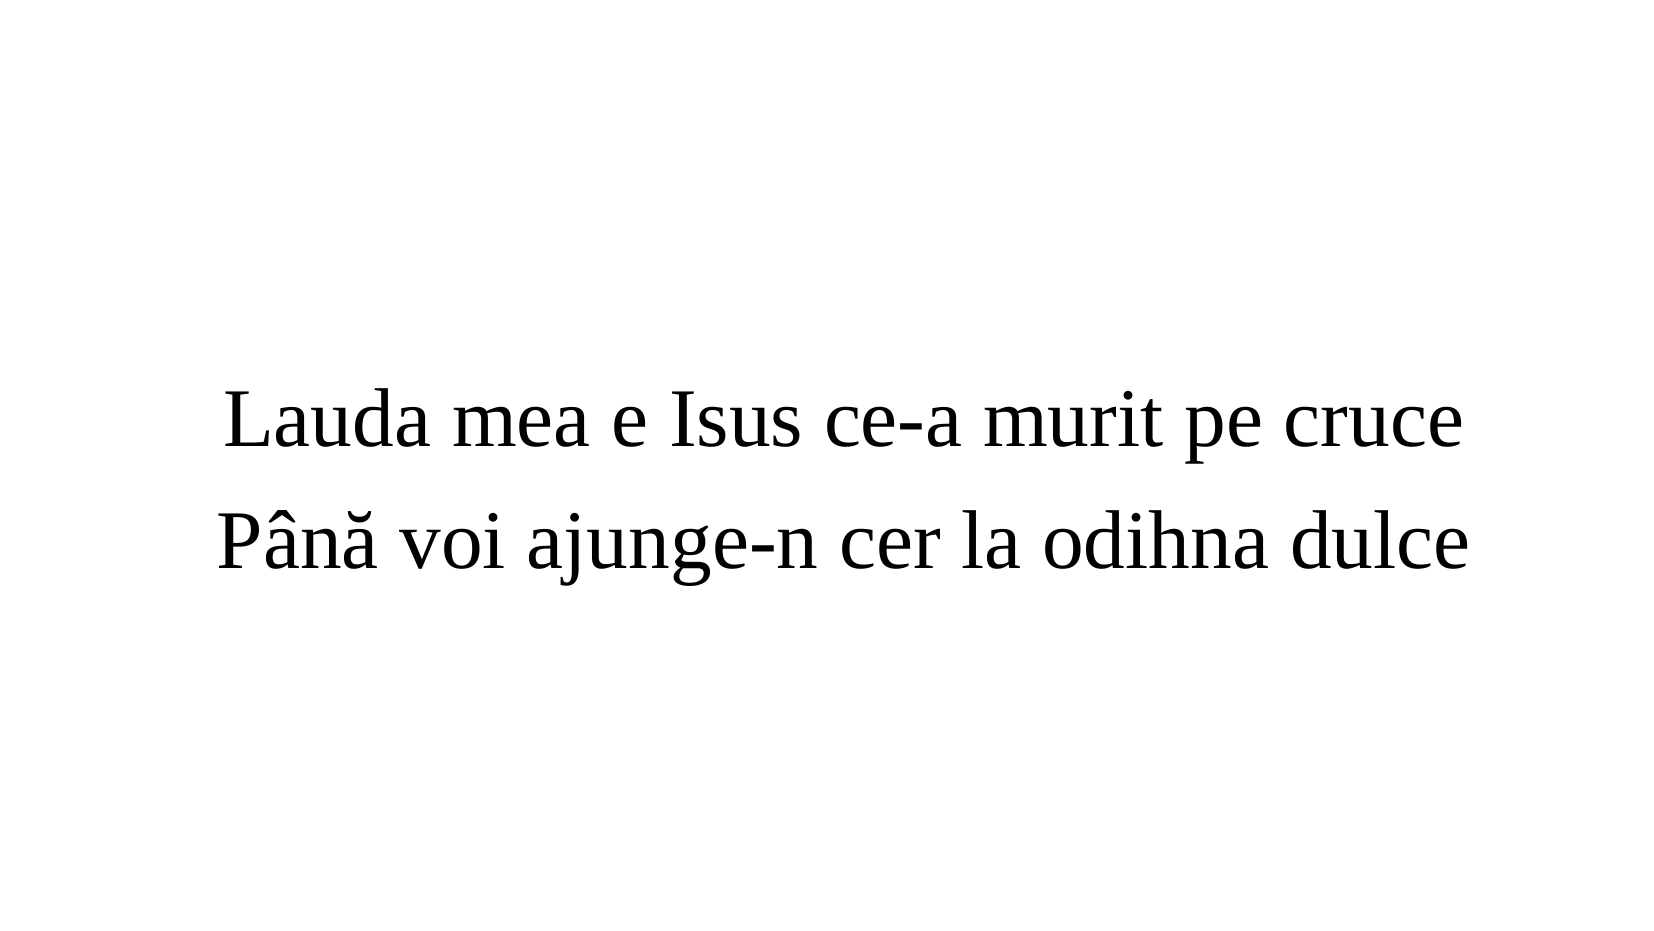

# Lauda mea e Isus ce-a murit pe cruce
Până voi ajunge-n cer la odihna dulce